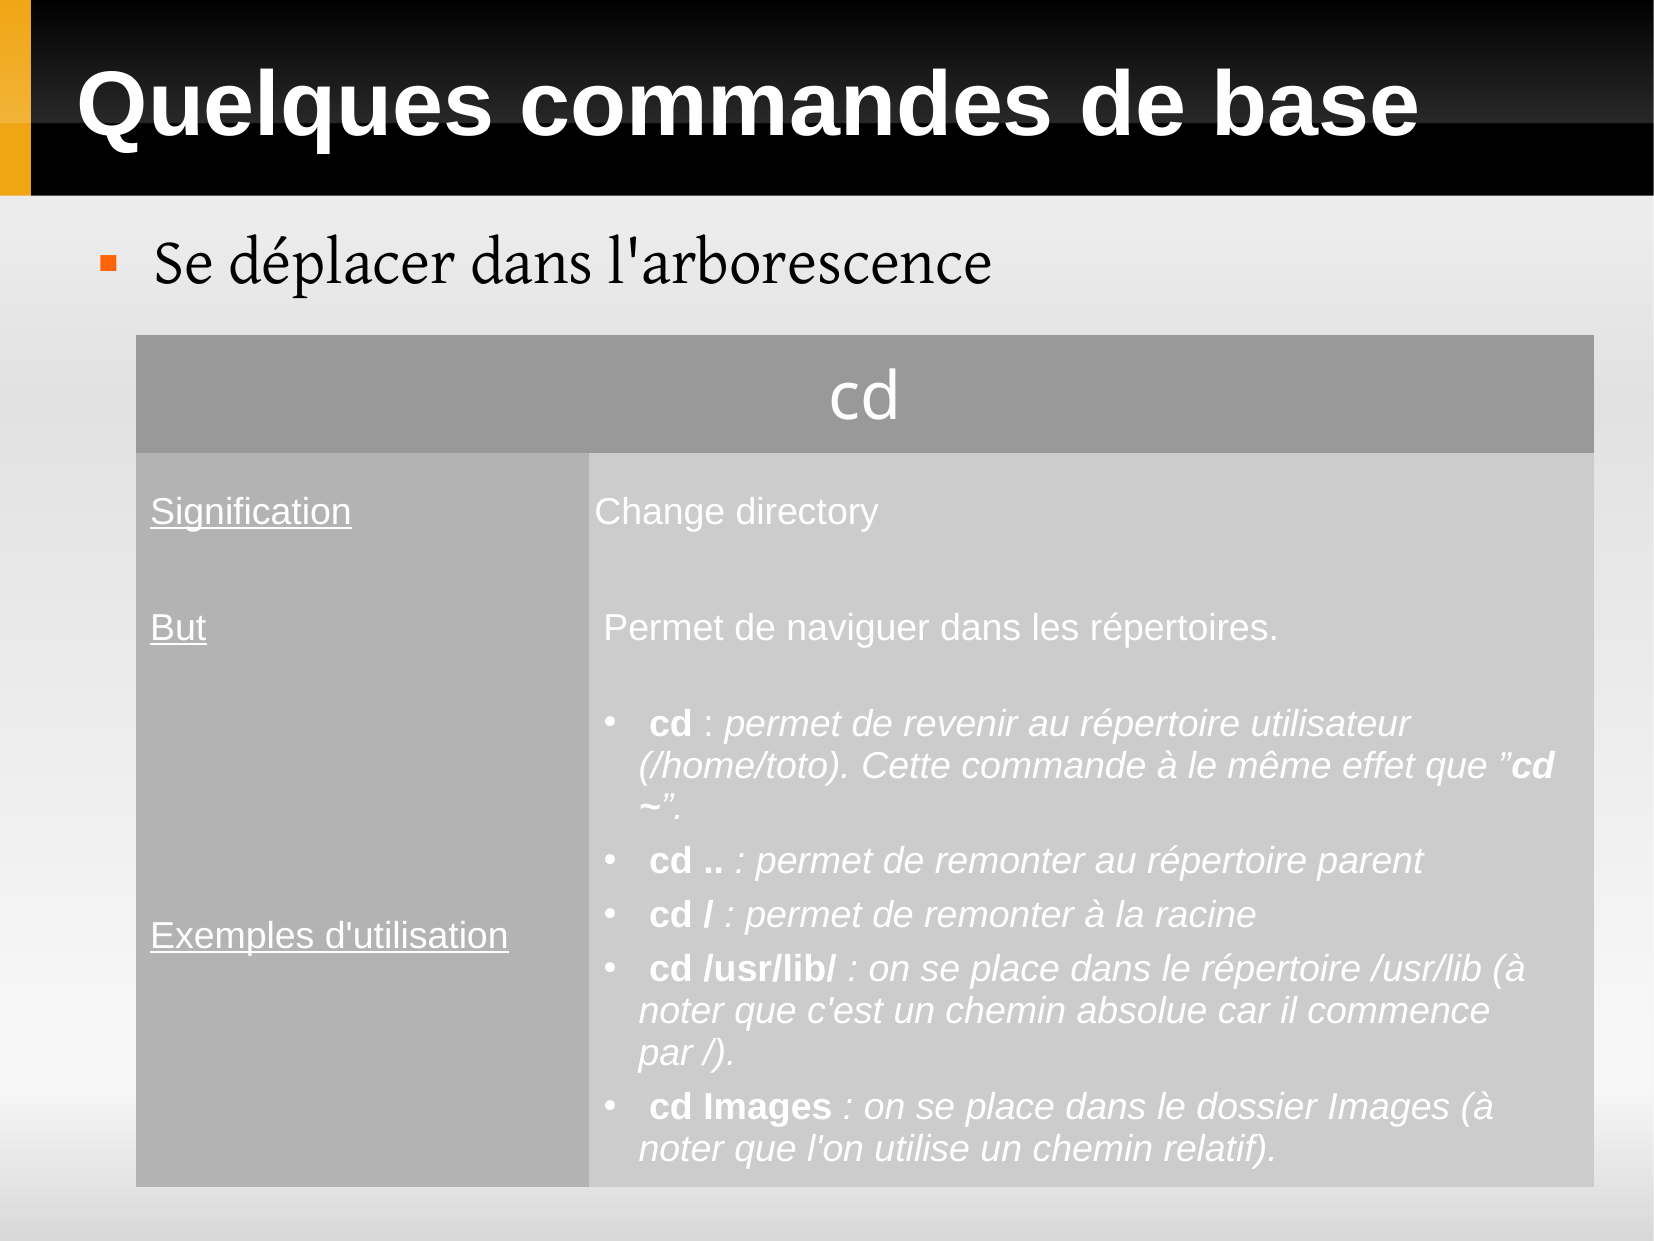

# Quelques commandes de base
Se déplacer dans l'arborescence
| cd | |
| --- | --- |
| Signification | Change directory |
| But | Permet de naviguer dans les répertoires. |
| Exemples d'utilisation | cd : permet de revenir au répertoire utilisateur (/home/toto). Cette commande à le même effet que ”cd ~”. cd .. : permet de remonter au répertoire parent cd / : permet de remonter à la racine cd /usr/lib/ : on se place dans le répertoire /usr/lib (à noter que c'est un chemin absolue car il commence par /). cd Images : on se place dans le dossier Images (à noter que l'on utilise un chemin relatif). |